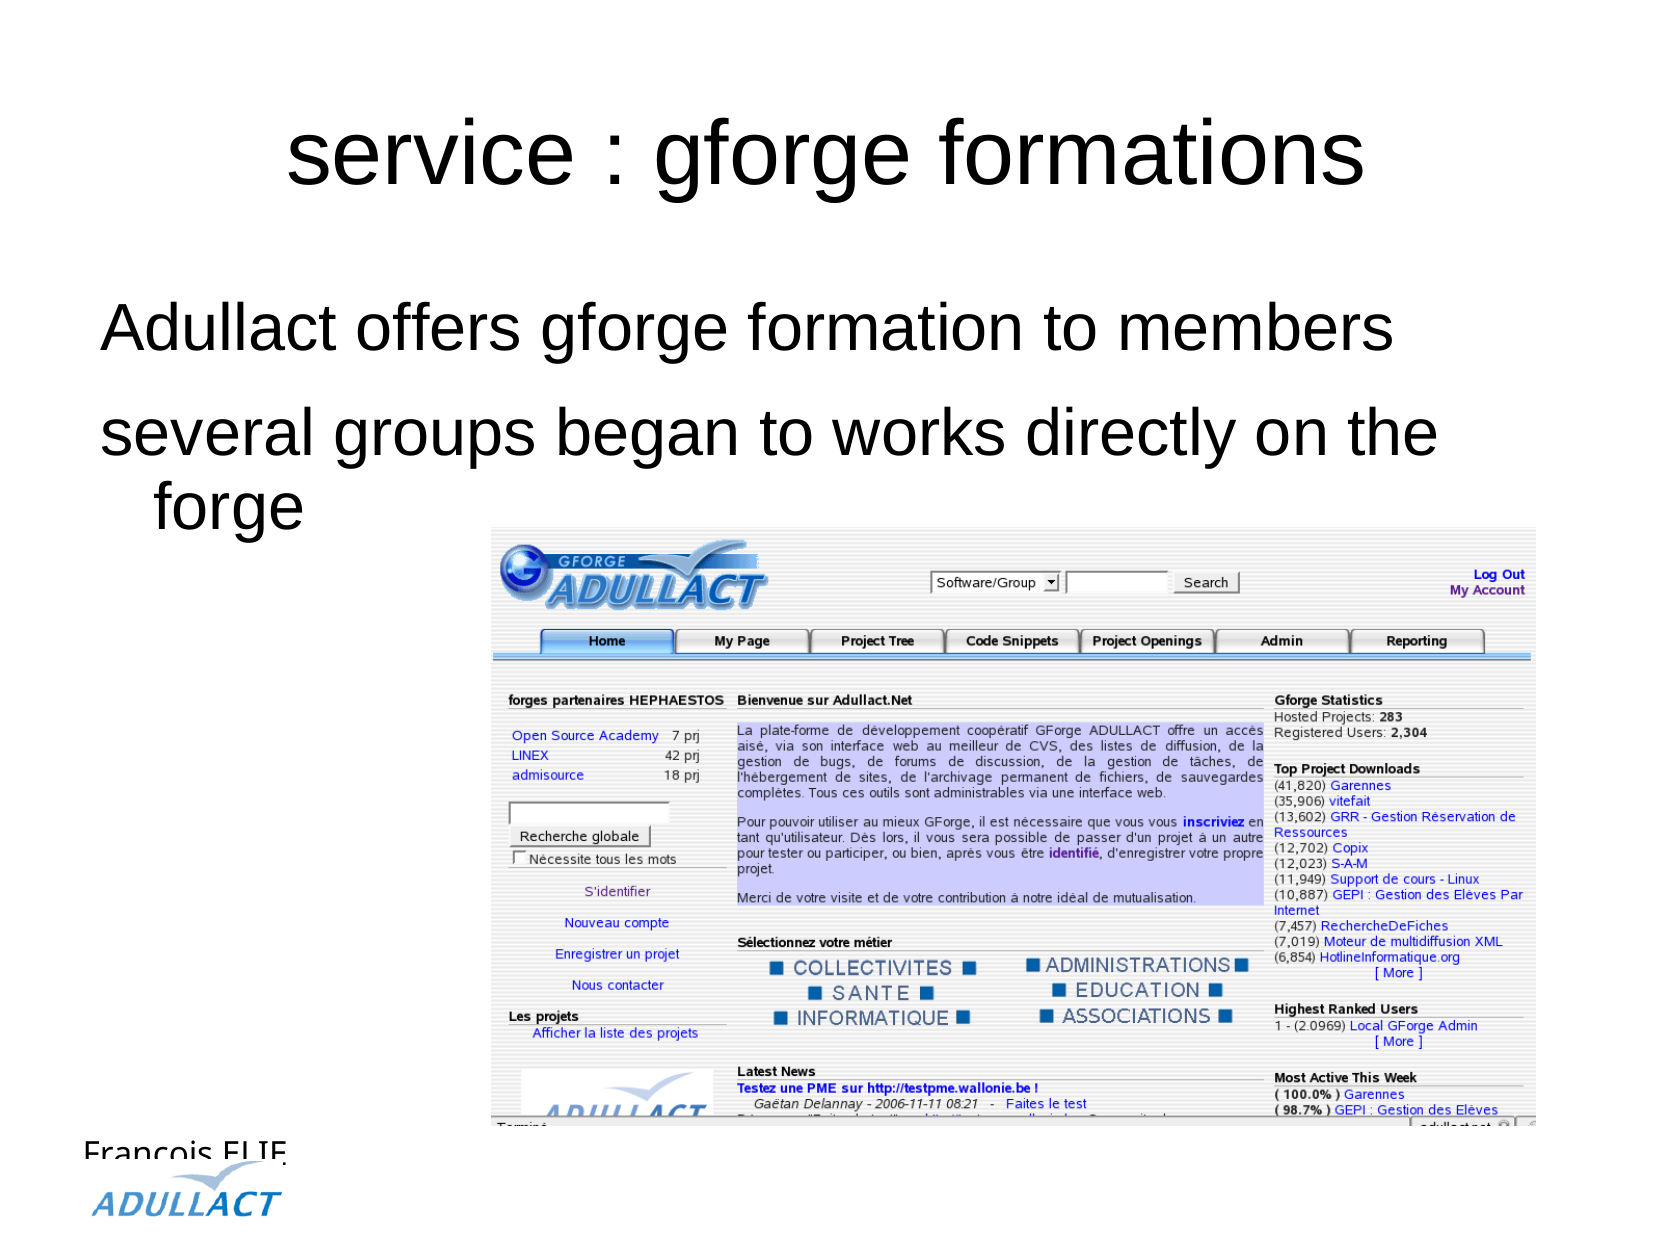

# service : gforge formations
Adullact offers gforge formation to members
several groups began to works directly on the forge